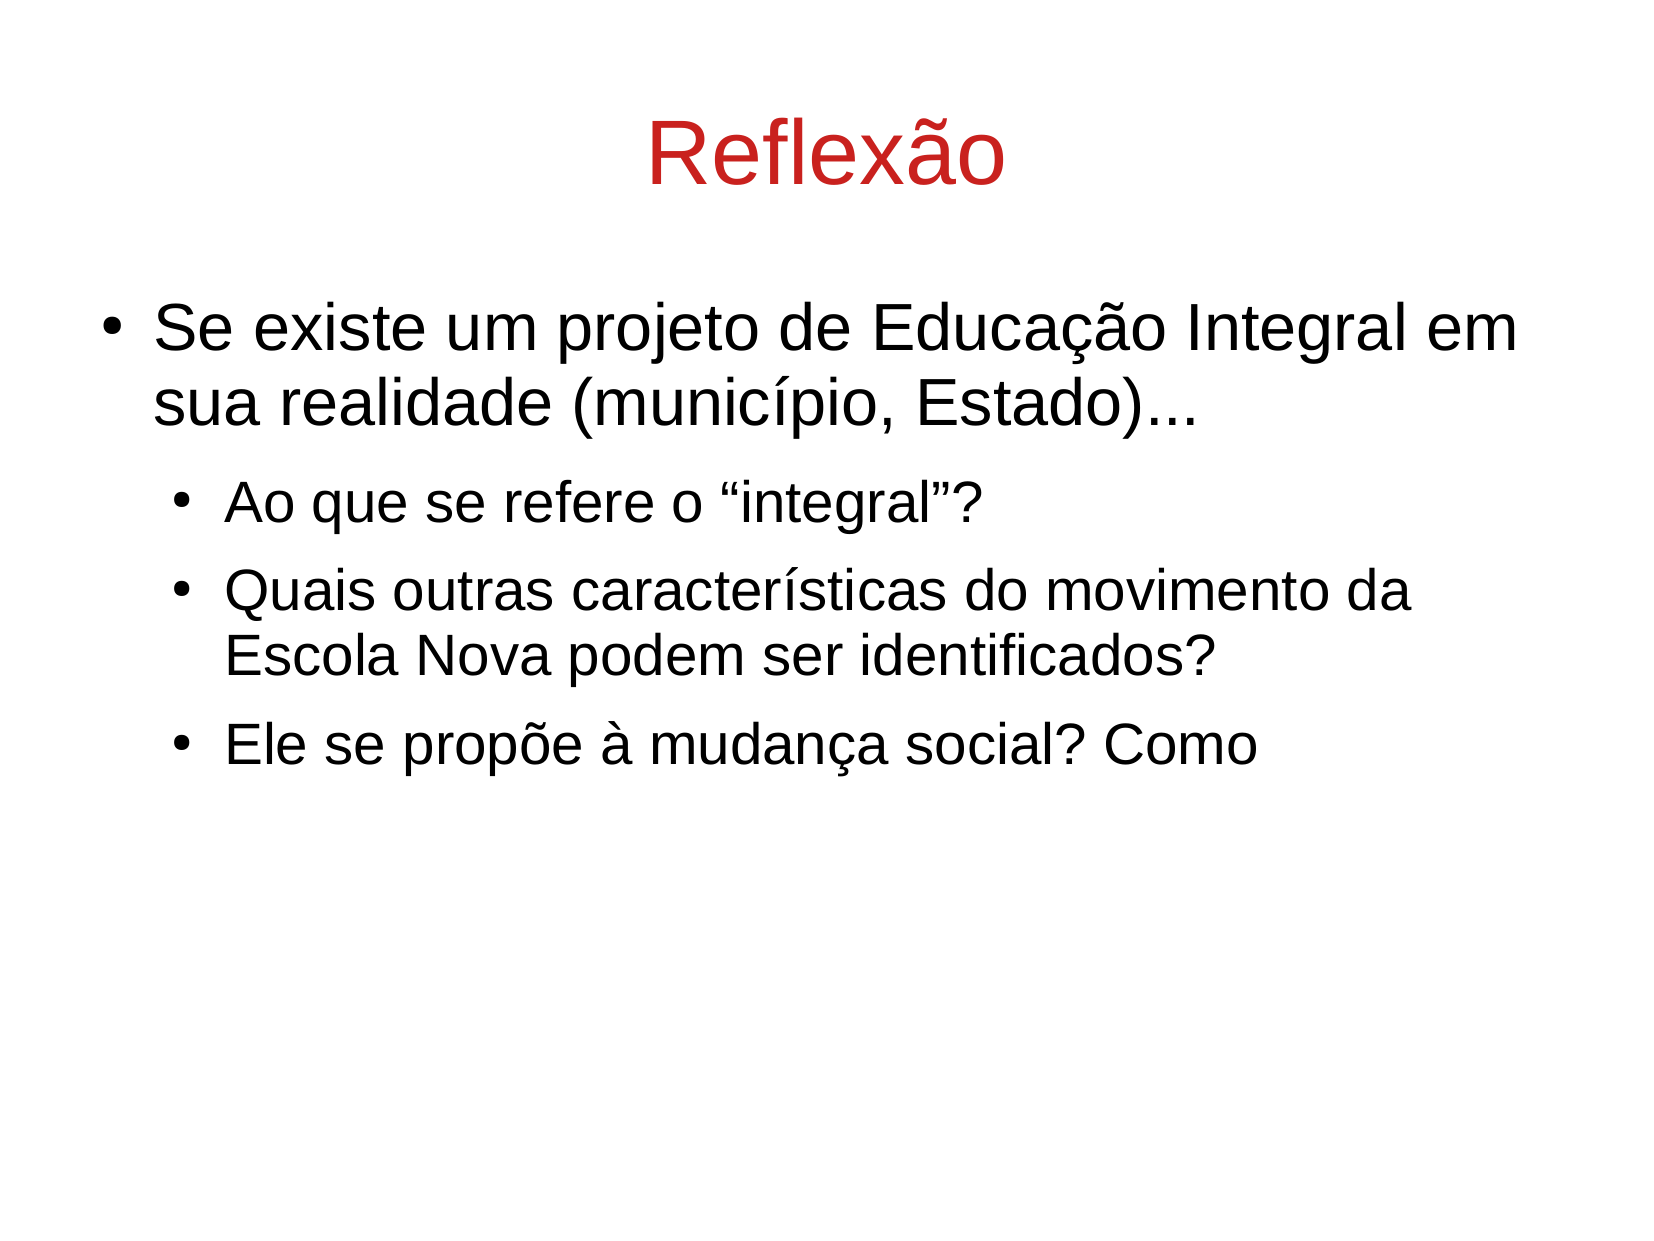

# Reflexão
Se existe um projeto de Educação Integral em sua realidade (município, Estado)...
Ao que se refere o “integral”?
Quais outras características do movimento da Escola Nova podem ser identificados?
Ele se propõe à mudança social? Como